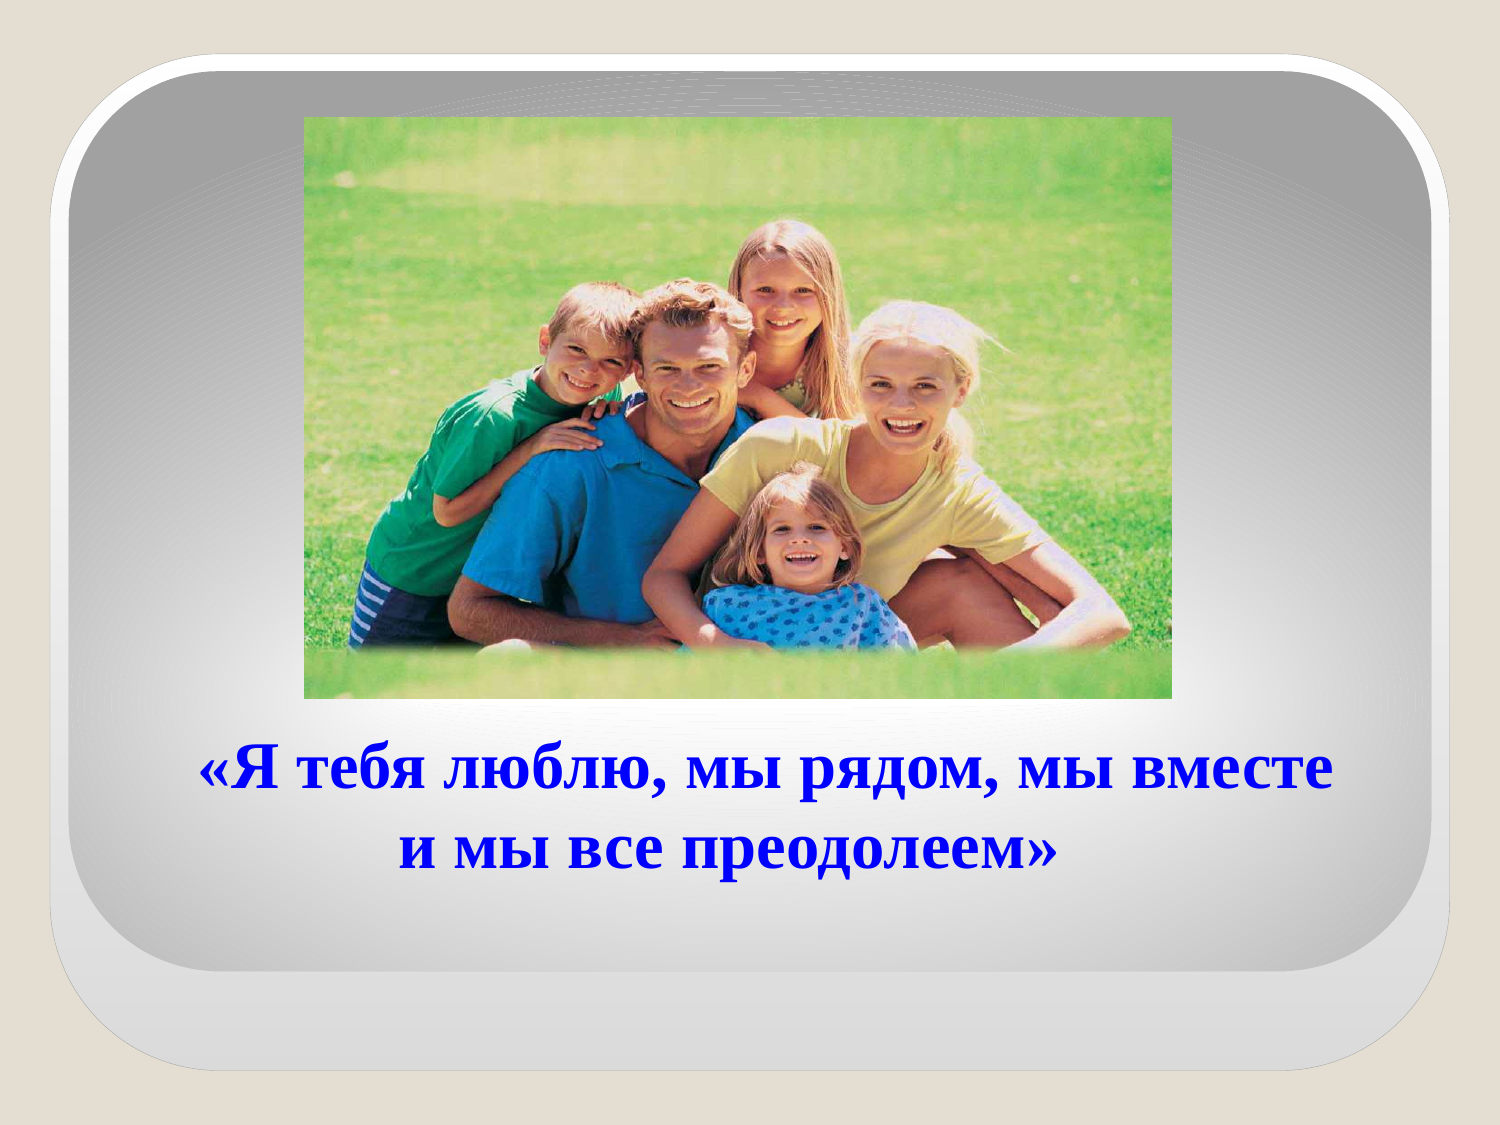

# «Я тебя люблю, мы рядом, мы вместе и мы все преодолеем»